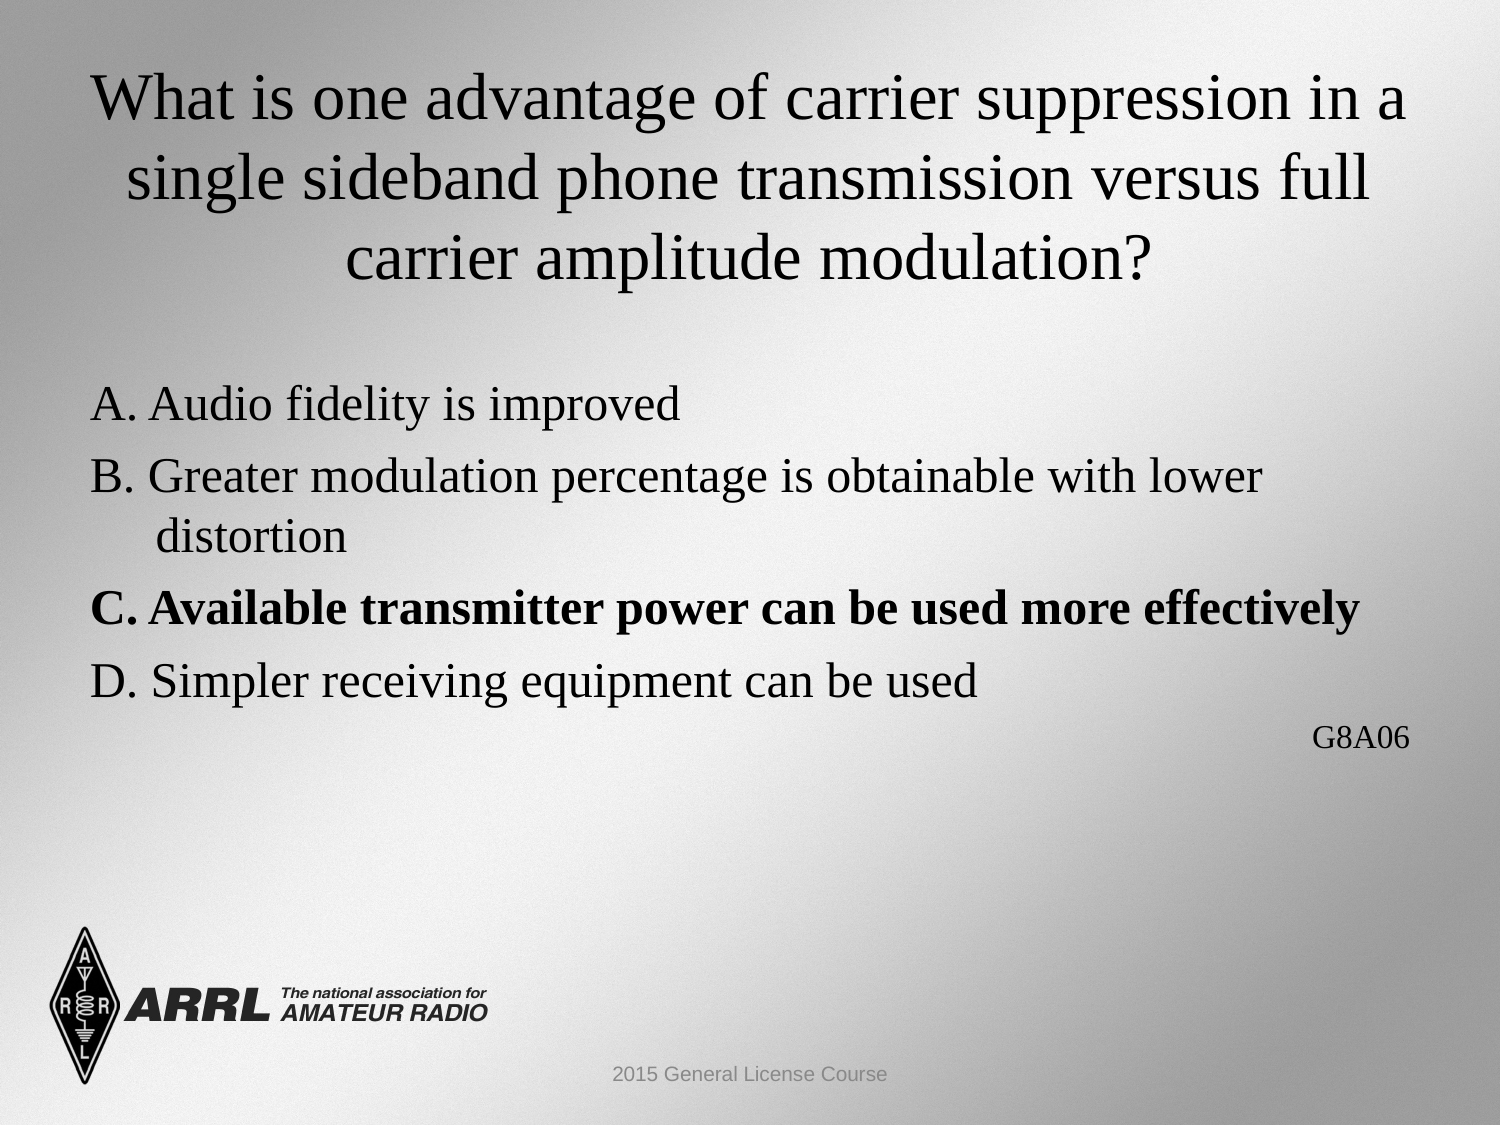

# What is one advantage of carrier suppression in a single sideband phone transmission versus full carrier amplitude modulation?
A. Audio fidelity is improved
B. Greater modulation percentage is obtainable with lower distortion
C. Available transmitter power can be used more effectively
D. Simpler receiving equipment can be used
 G8A06
2015 General License Course